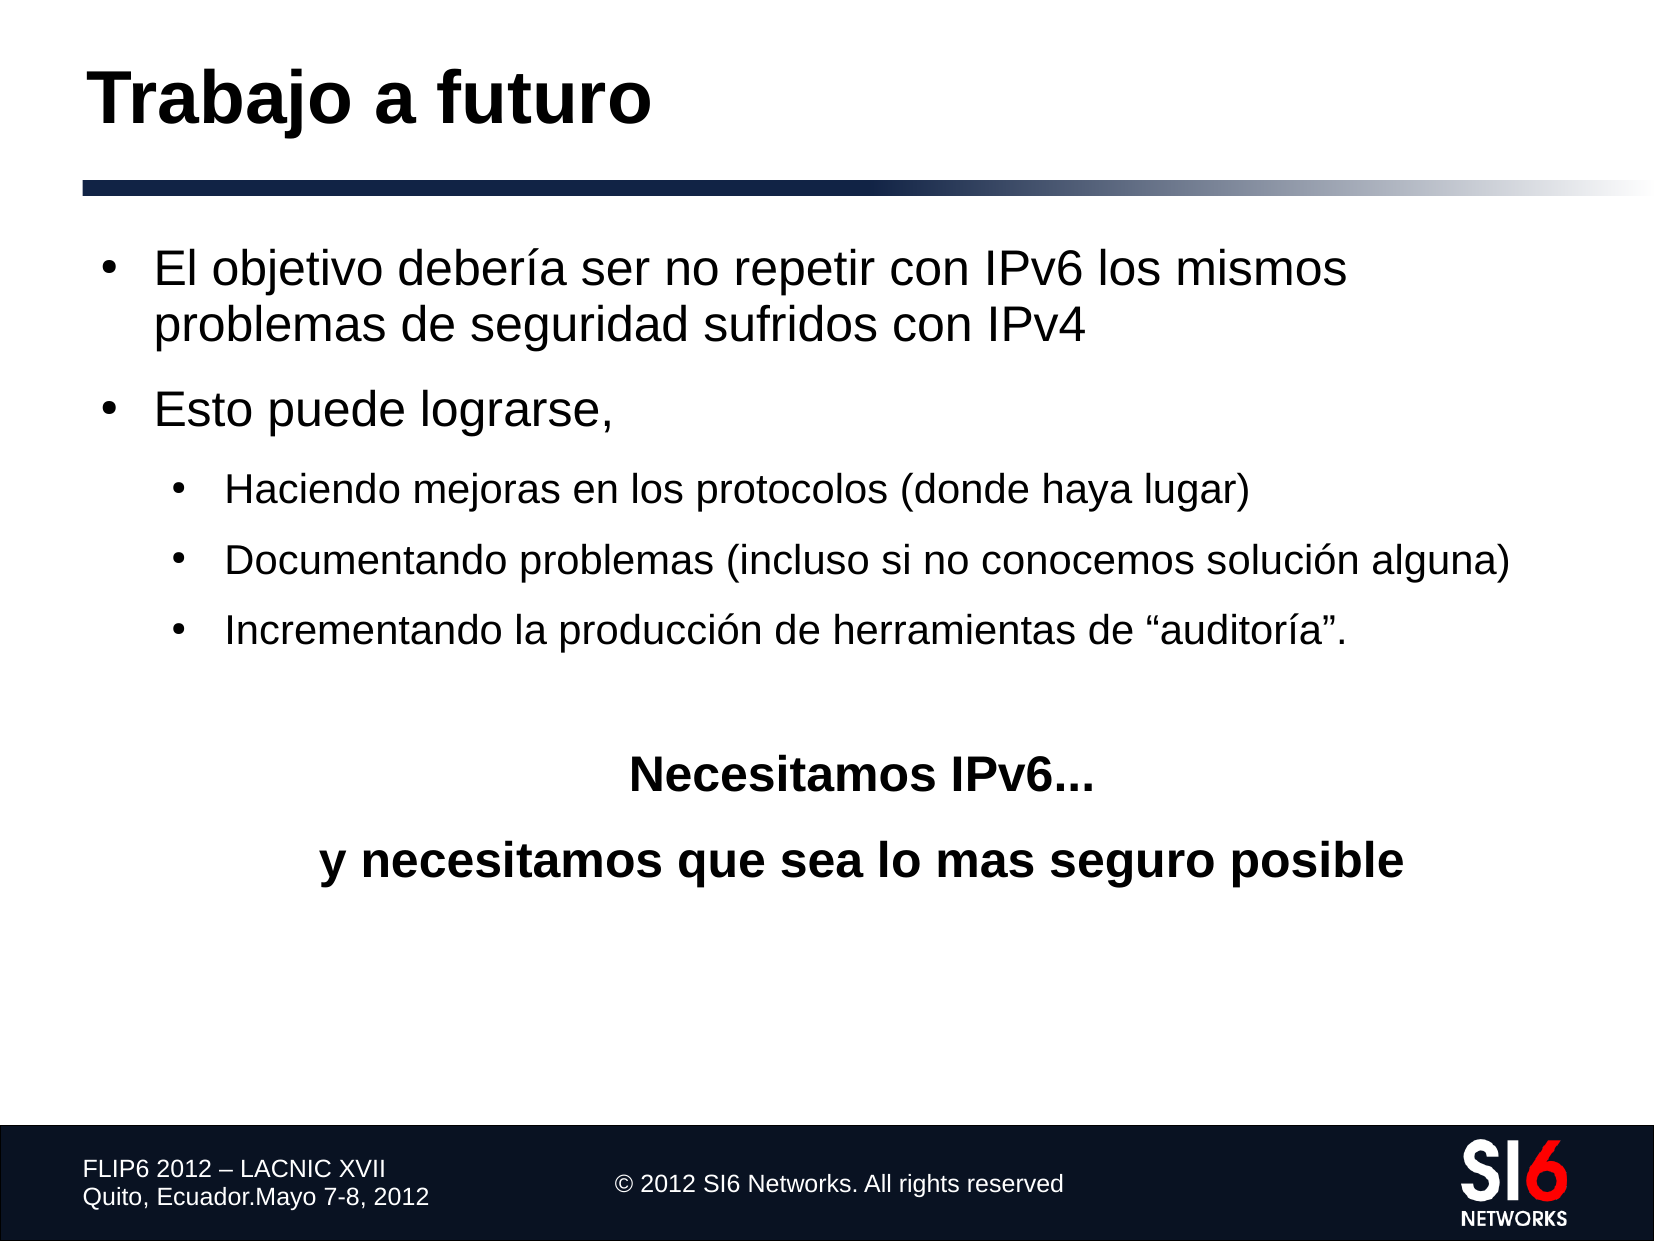

# Trabajo a futuro
El objetivo debería ser no repetir con IPv6 los mismos problemas de seguridad sufridos con IPv4
Esto puede lograrse,
Haciendo mejoras en los protocolos (donde haya lugar)
Documentando problemas (incluso si no conocemos solución alguna)
Incrementando la producción de herramientas de “auditoría”.
Necesitamos IPv6...
y necesitamos que sea lo mas seguro posible